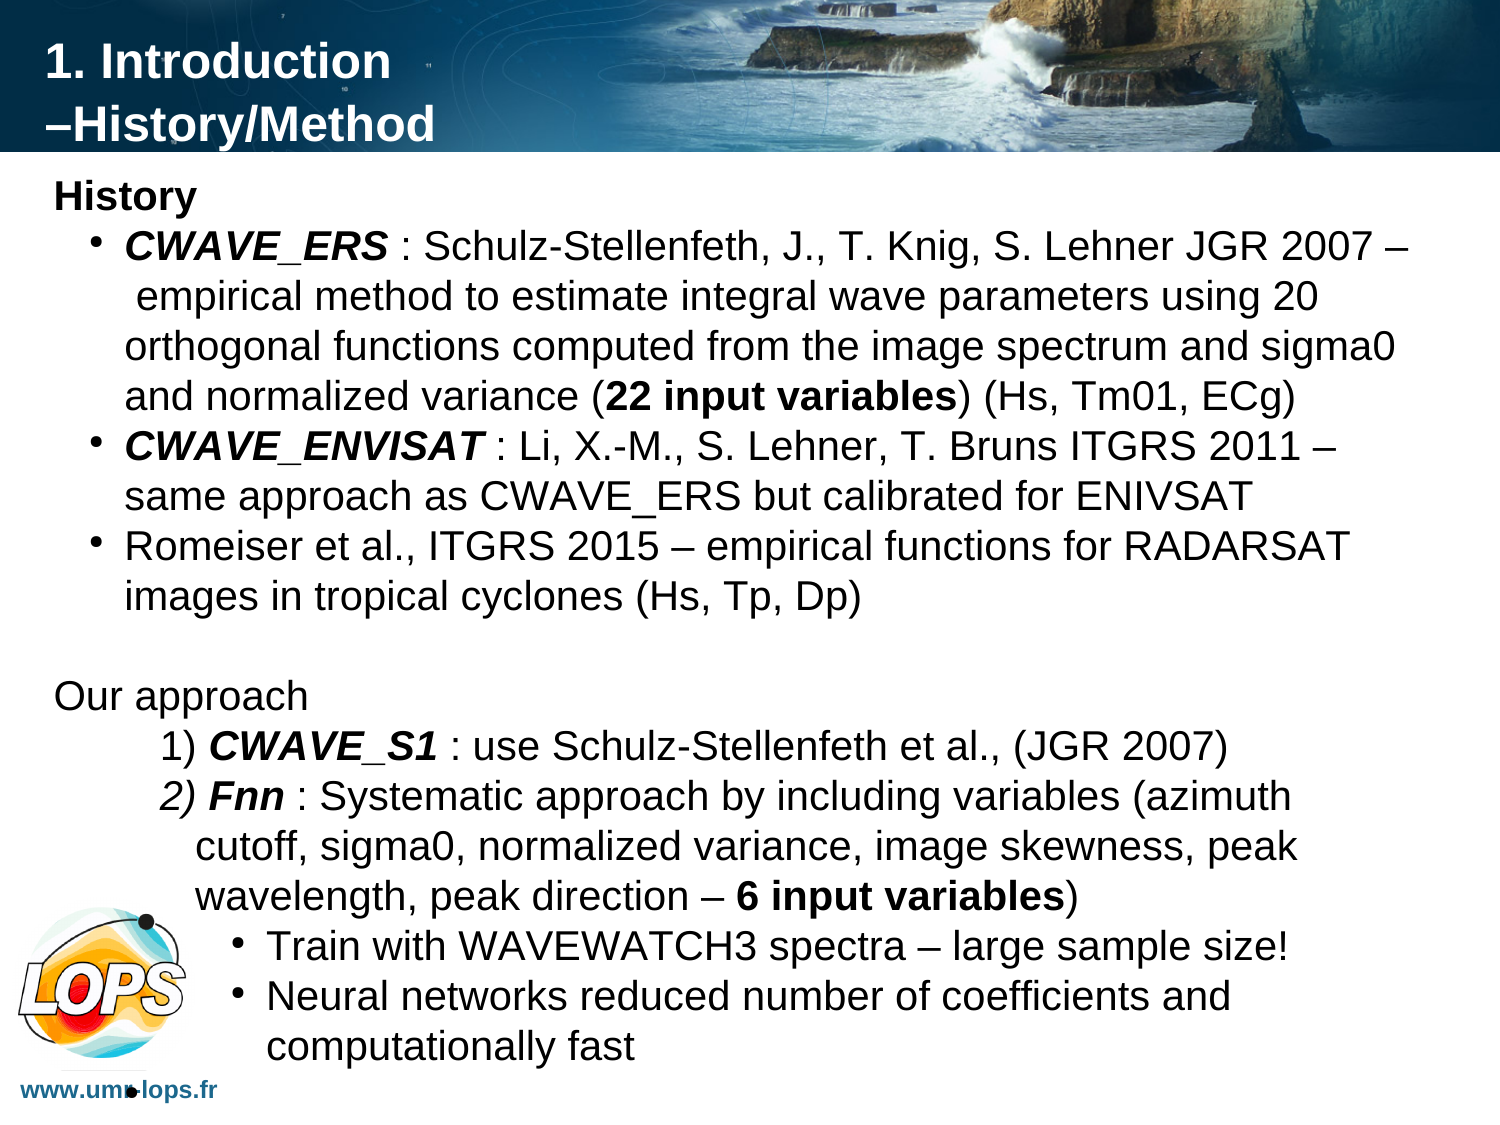

1. Introduction –History/Method
History
CWAVE_ERS : Schulz-Stellenfeth, J., T. Knig, S. Lehner JGR 2007 – empirical method to estimate integral wave parameters using 20 orthogonal functions computed from the image spectrum and sigma0 and normalized variance (22 input variables) (Hs, Tm01, ECg)
CWAVE_ENVISAT : Li, X.-M., S. Lehner, T. Bruns ITGRS 2011 – same approach as CWAVE_ERS but calibrated for ENIVSAT
Romeiser et al., ITGRS 2015 – empirical functions for RADARSAT images in tropical cyclones (Hs, Tp, Dp)
Our approach
 CWAVE_S1 : use Schulz-Stellenfeth et al., (JGR 2007)
 Fnn : Systematic approach by including variables (azimuth cutoff, sigma0, normalized variance, image skewness, peak wavelength, peak direction – 6 input variables)
Train with WAVEWATCH3 spectra – large sample size!
Neural networks reduced number of coefficients and computationally fast